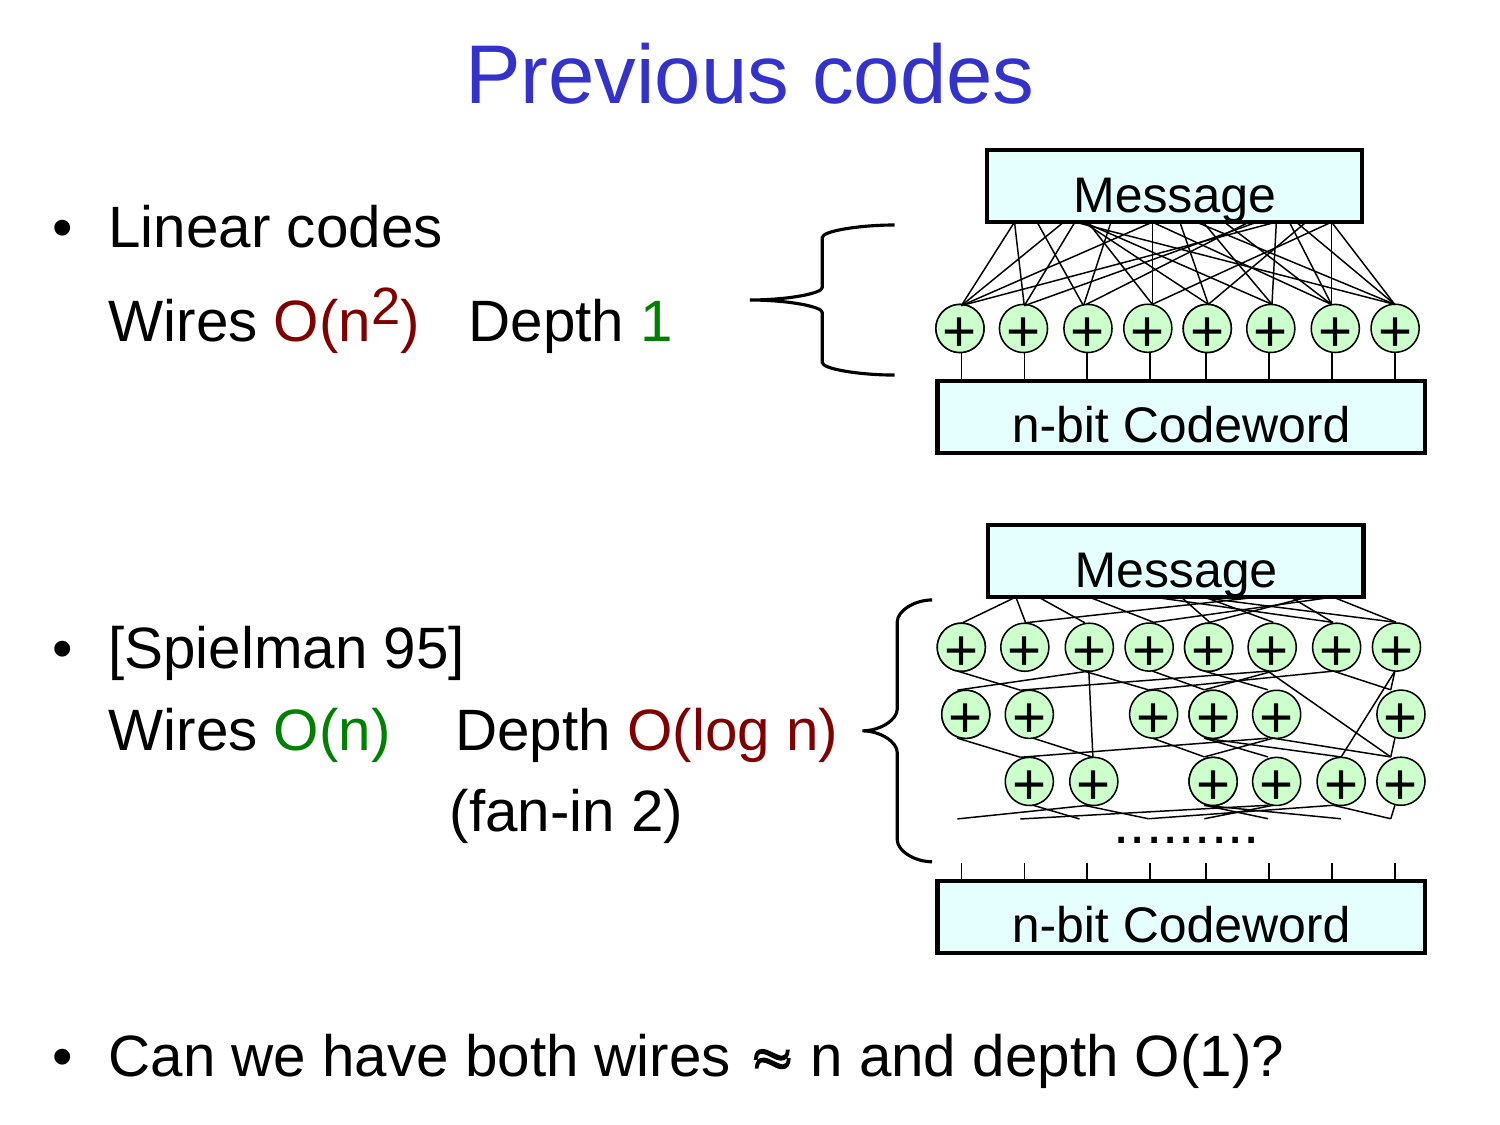

# Previous codes
Message
Linear codes
Wires O(n2) Depth 1
[Spielman 95]
Wires O(n) Depth O(log n)
 (fan-in 2)
Can we have both wires  n and depth O(1)?
+
+
+
+
+
+
+
+
+
+
n-bit Codeword
Message
+
+
+
+
+
+
+
+
+
+
+
+
+
+
+
+
+
+
+
+
+
+
+
+
+
.........
n-bit Codeword